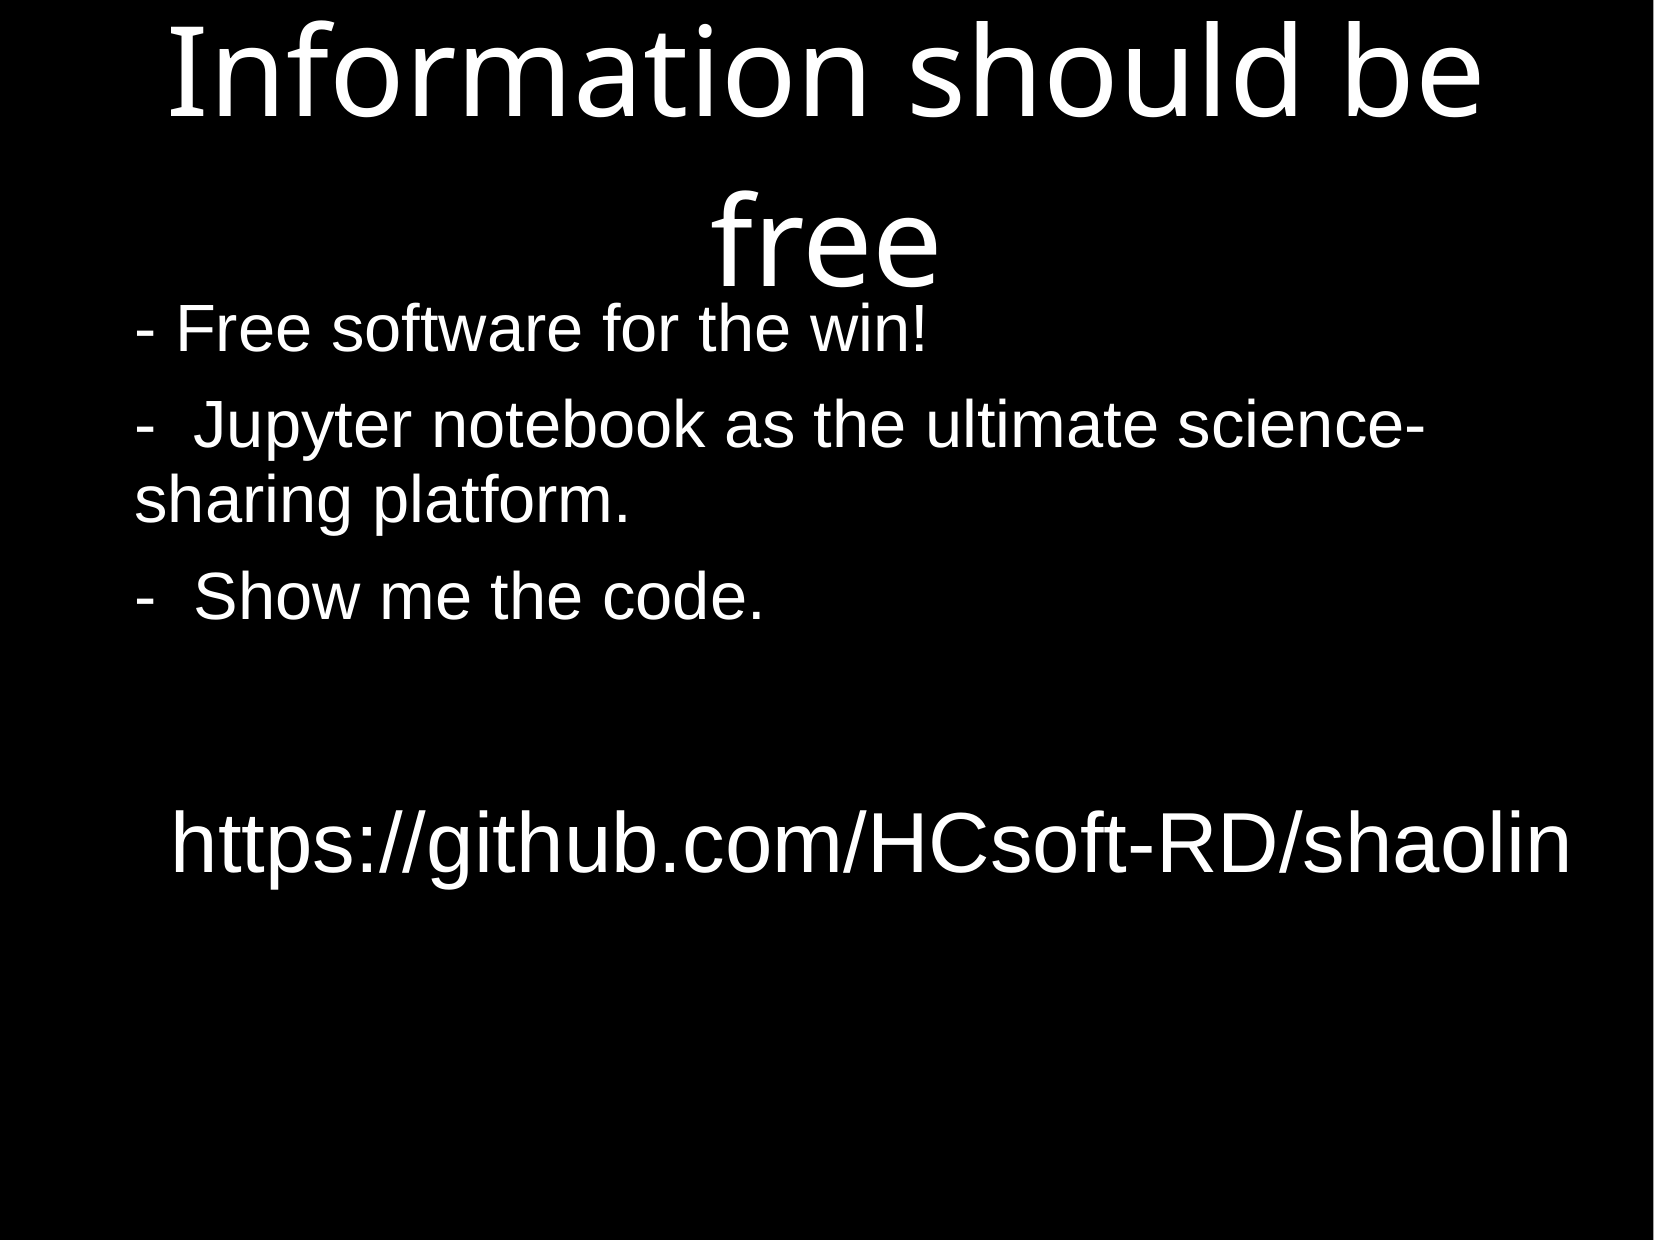

# Information should be free
- Free software for the win!
- Jupyter notebook as the ultimate science-sharing platform.
- Show me the code.
https://github.com/HCsoft-RD/shaolin